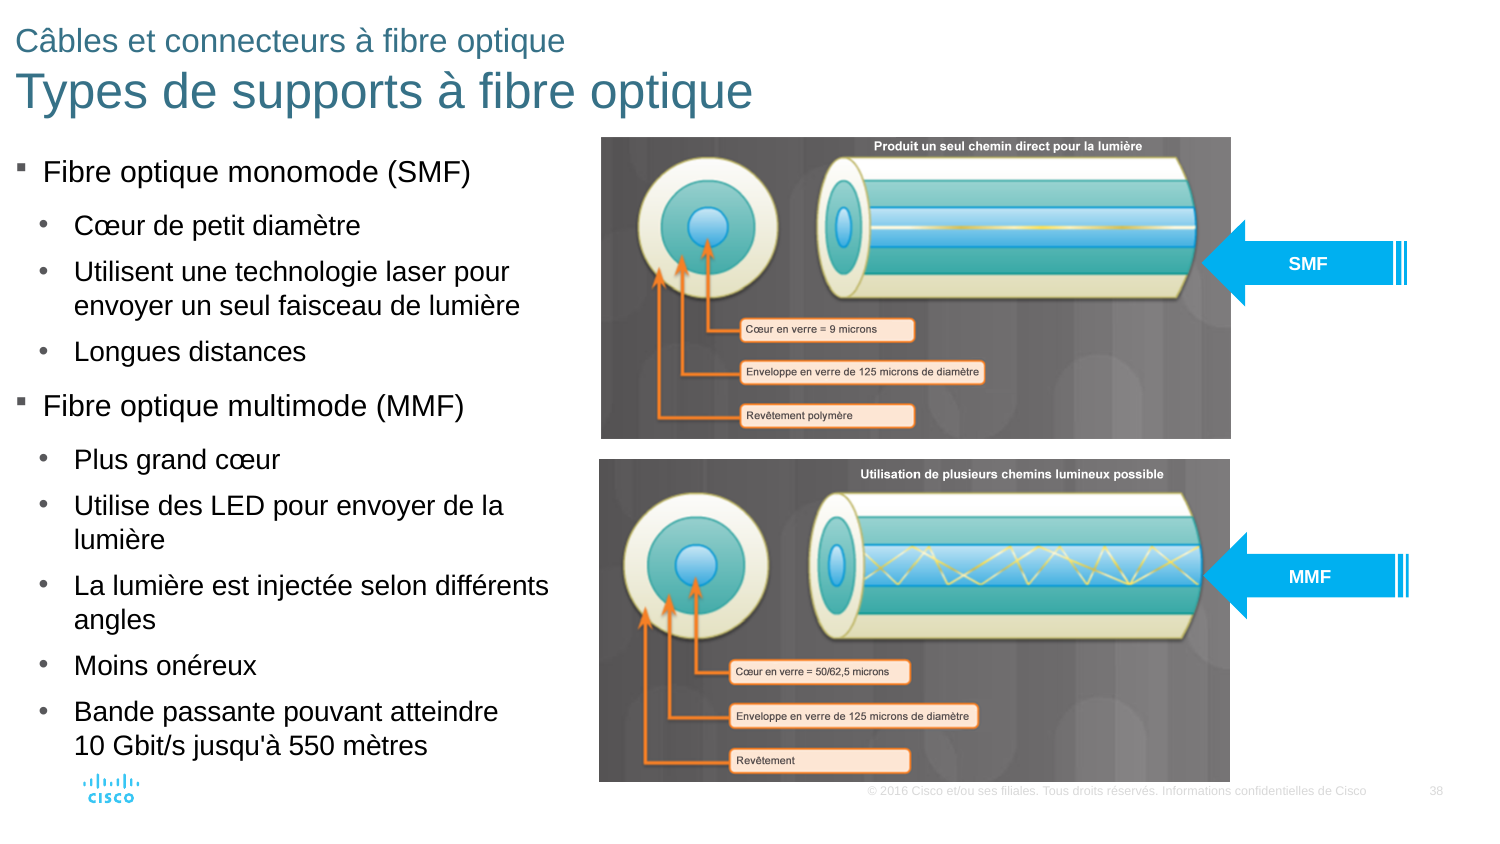

# Câbles et connecteurs à fibre optique Types de supports à fibre optique
Fibre optique monomode (SMF)
Cœur de petit diamètre
Utilisent une technologie laser pour envoyer un seul faisceau de lumière
Longues distances
Fibre optique multimode (MMF)
Plus grand cœur
Utilise des LED pour envoyer de la lumière
La lumière est injectée selon différents angles
Moins onéreux
Bande passante pouvant atteindre 10 Gbit/s jusqu'à 550 mètres
SMF
MMF